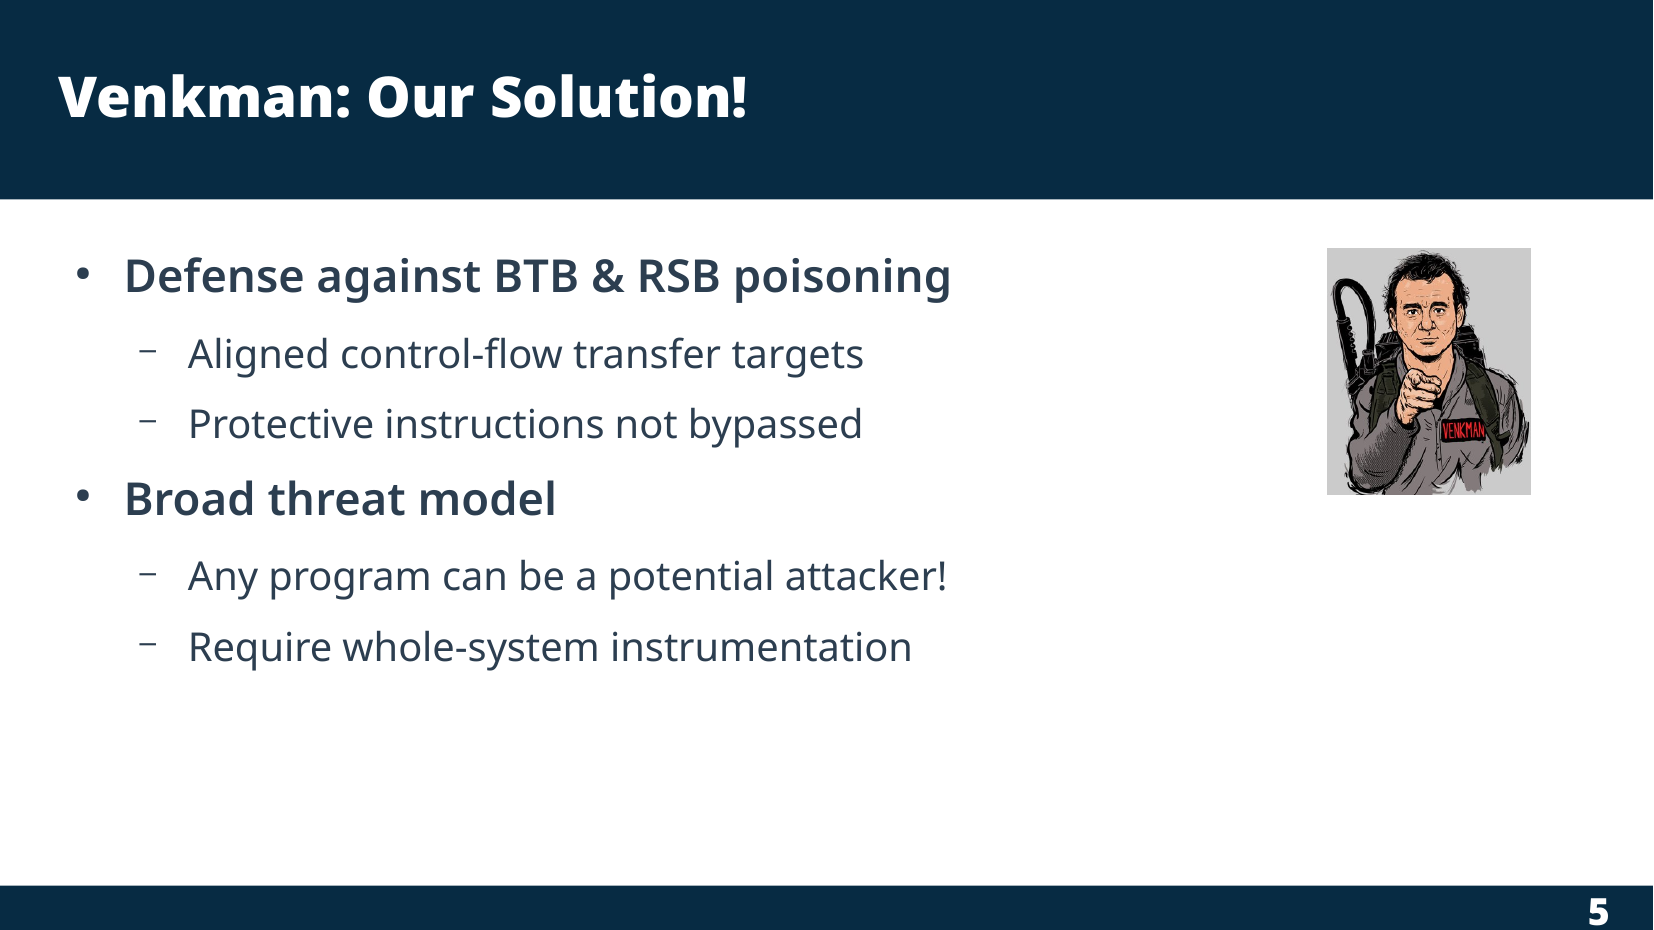

# Venkman: Our Solution!
Defense against BTB & RSB poisoning
Aligned control-flow transfer targets
Protective instructions not bypassed
Broad threat model
Any program can be a potential attacker!
Require whole-system instrumentation